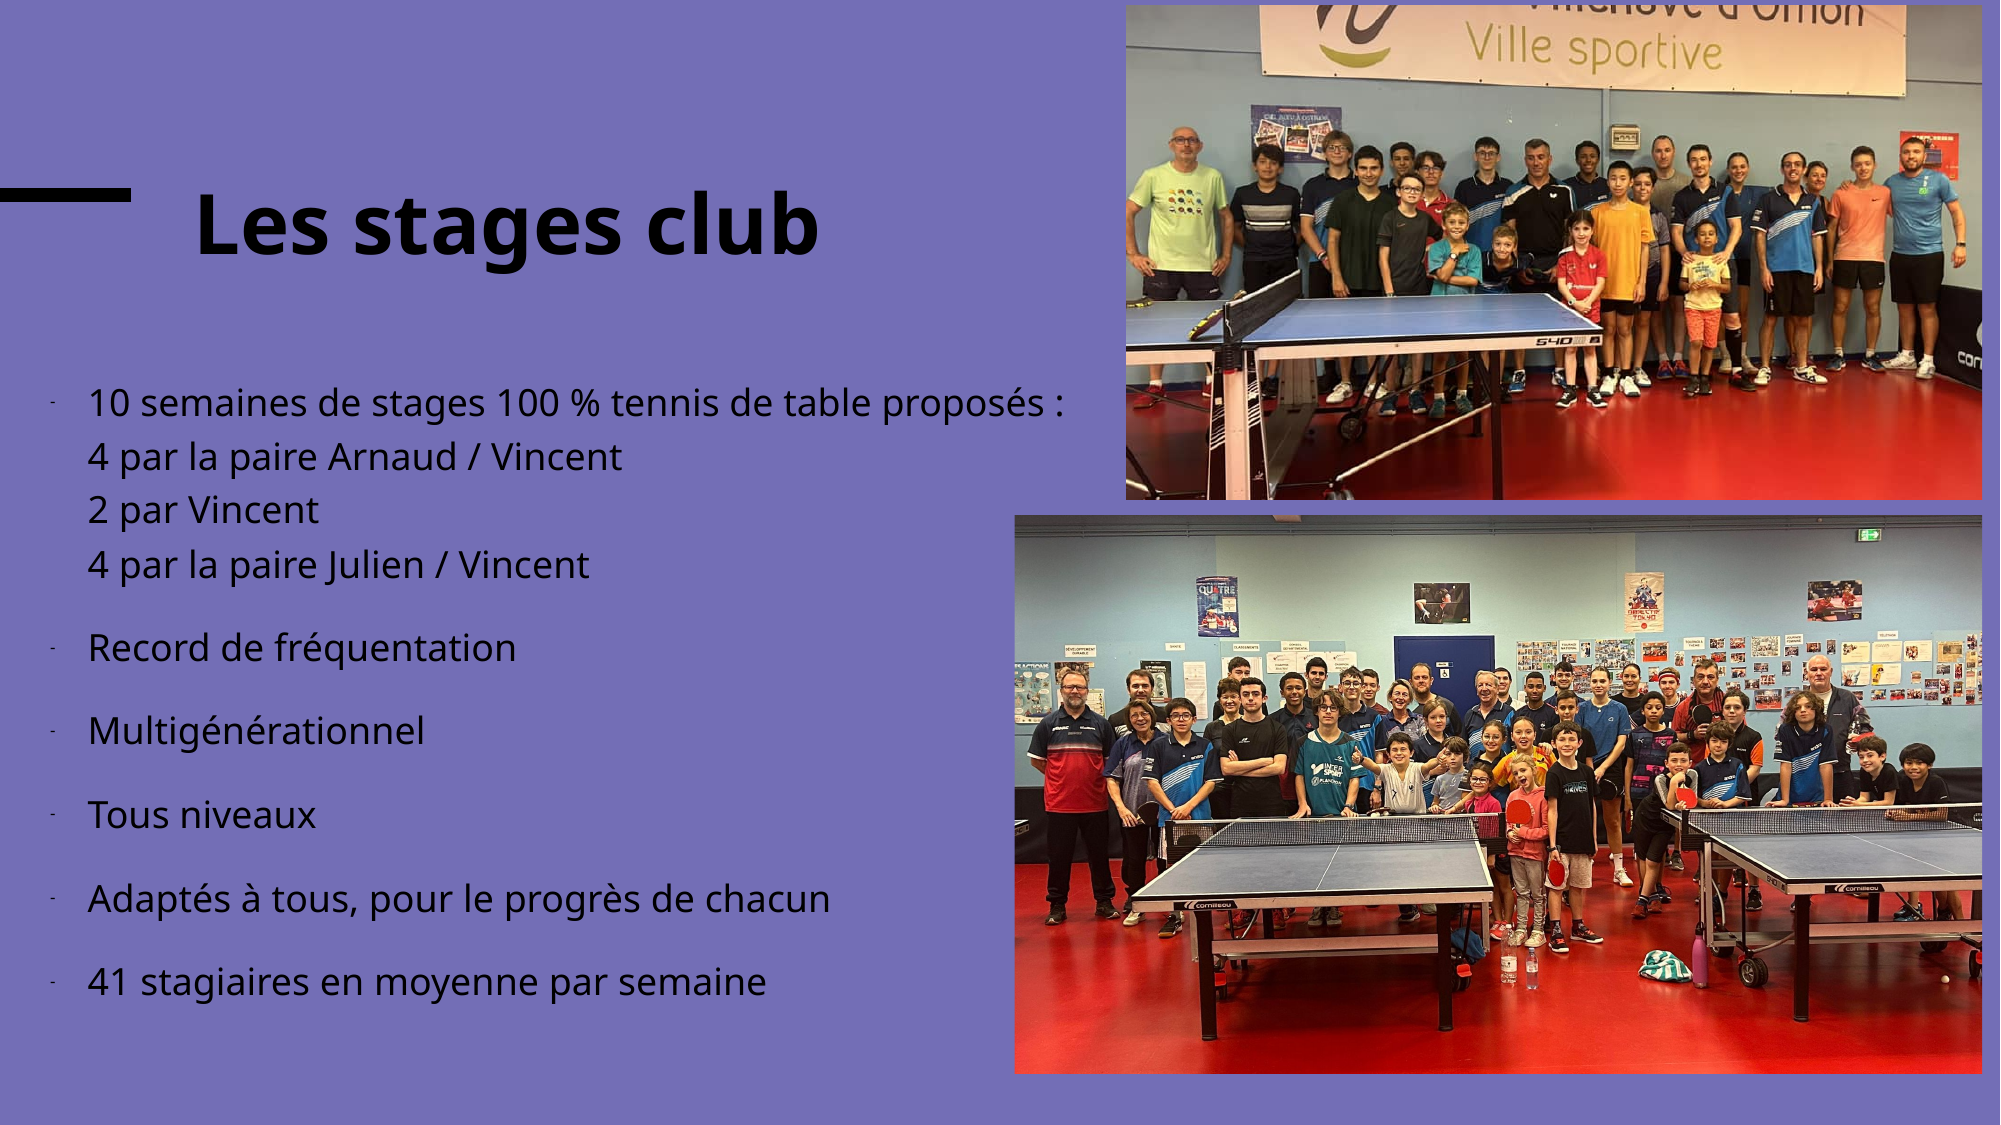

# Les stages club
10 semaines de stages 100 % tennis de table proposés :
4 par la paire Arnaud / Vincent
2 par Vincent
4 par la paire Julien / Vincent
Record de fréquentation
Multigénérationnel
Tous niveaux
Adaptés à tous, pour le progrès de chacun
41 stagiaires en moyenne par semaine